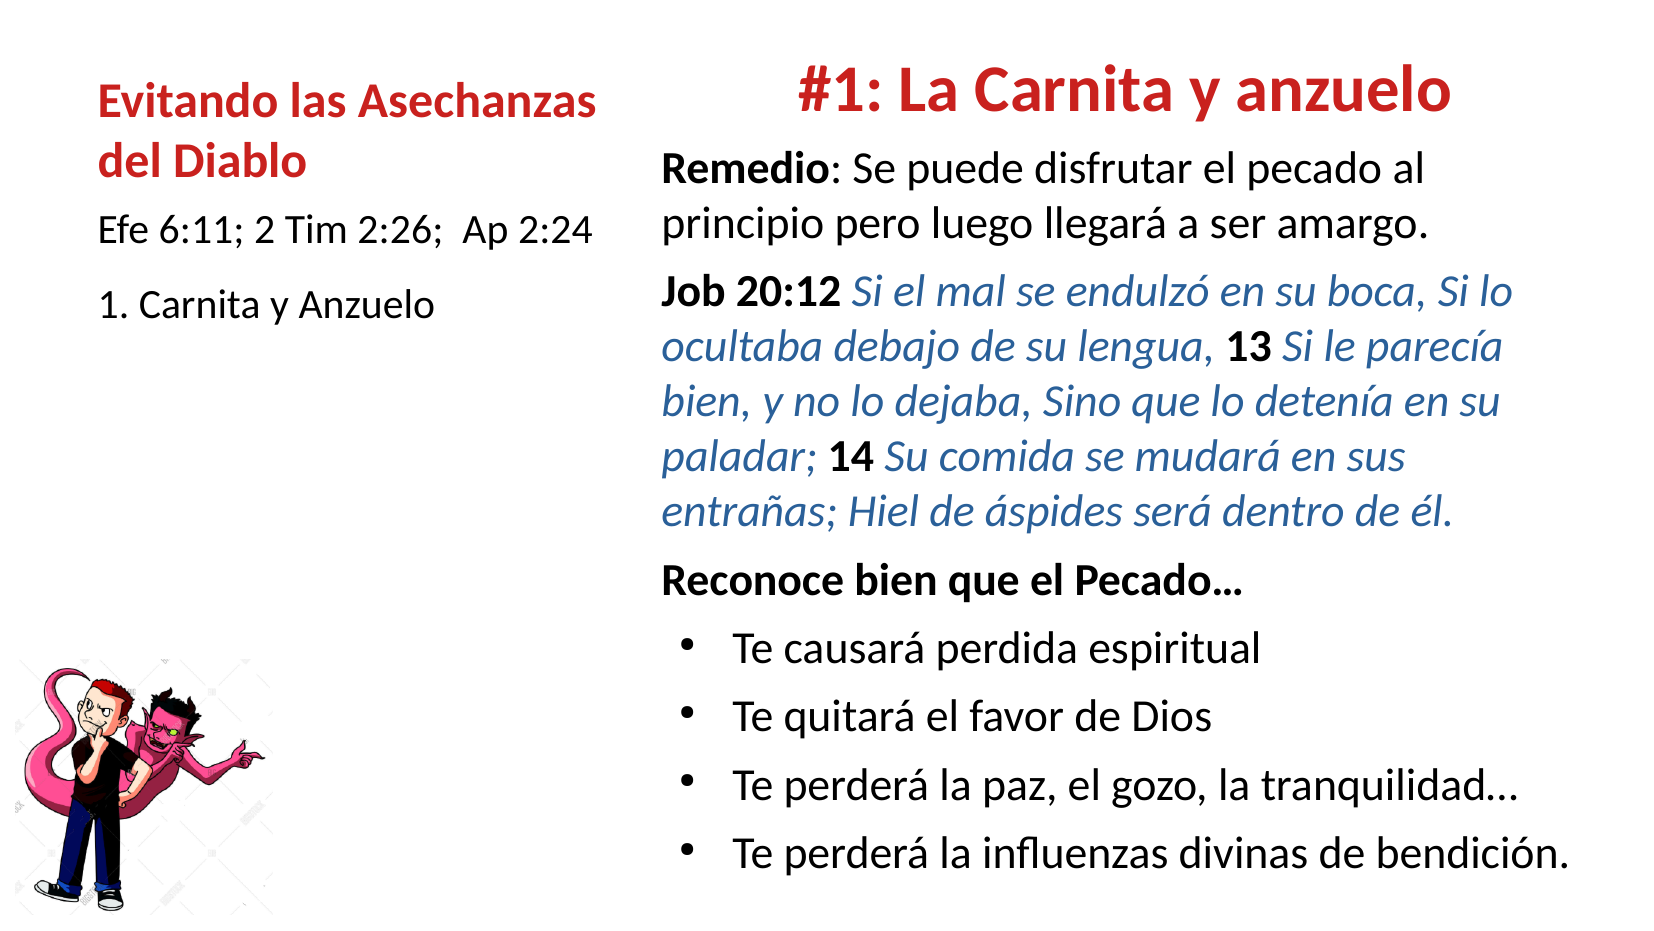

# Evitando las Asechanzas del Diablo
#1: La Carnita y anzuelo
Remedio: Se puede disfrutar el pecado al principio pero luego llegará a ser amargo.
Job 20:12 Si el mal se endulzó en su boca, Si lo ocultaba debajo de su lengua, 13 Si le parecía bien, y no lo dejaba, Sino que lo detenía en su paladar; 14 Su comida se mudará en sus entrañas; Hiel de áspides será dentro de él.
Reconoce bien que el Pecado…
Te causará perdida espiritual
Te quitará el favor de Dios
Te perderá la paz, el gozo, la tranquilidad…
Te perderá la influenzas divinas de bendición.
Efe 6:11; 2 Tim 2:26; Ap 2:24
1. Carnita y Anzuelo